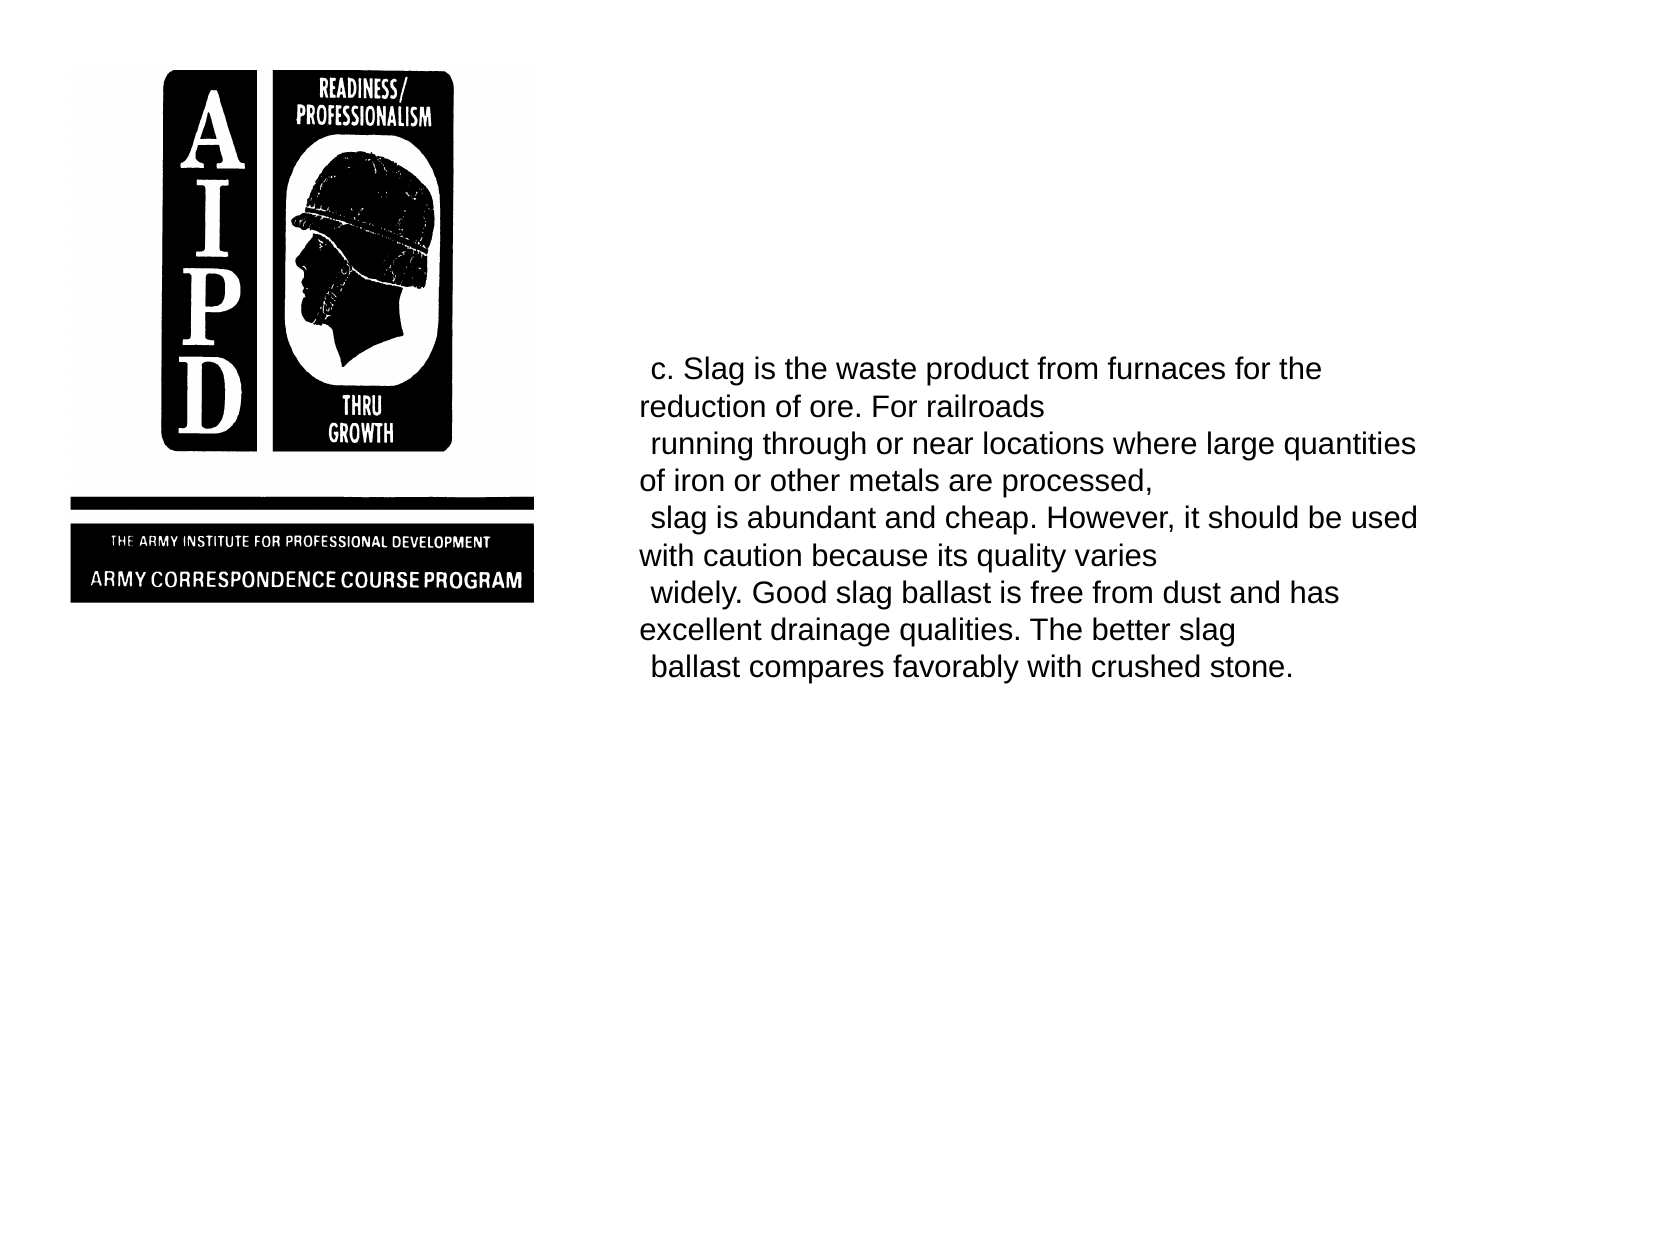

c. Slag is the waste product from furnaces for the reduction of ore. For railroads
running through or near locations where large quantities of iron or other metals are processed,
slag is abundant and cheap. However, it should be used with caution because its quality varies
widely. Good slag ballast is free from dust and has excellent drainage qualities. The better slag
ballast compares favorably with crushed stone.